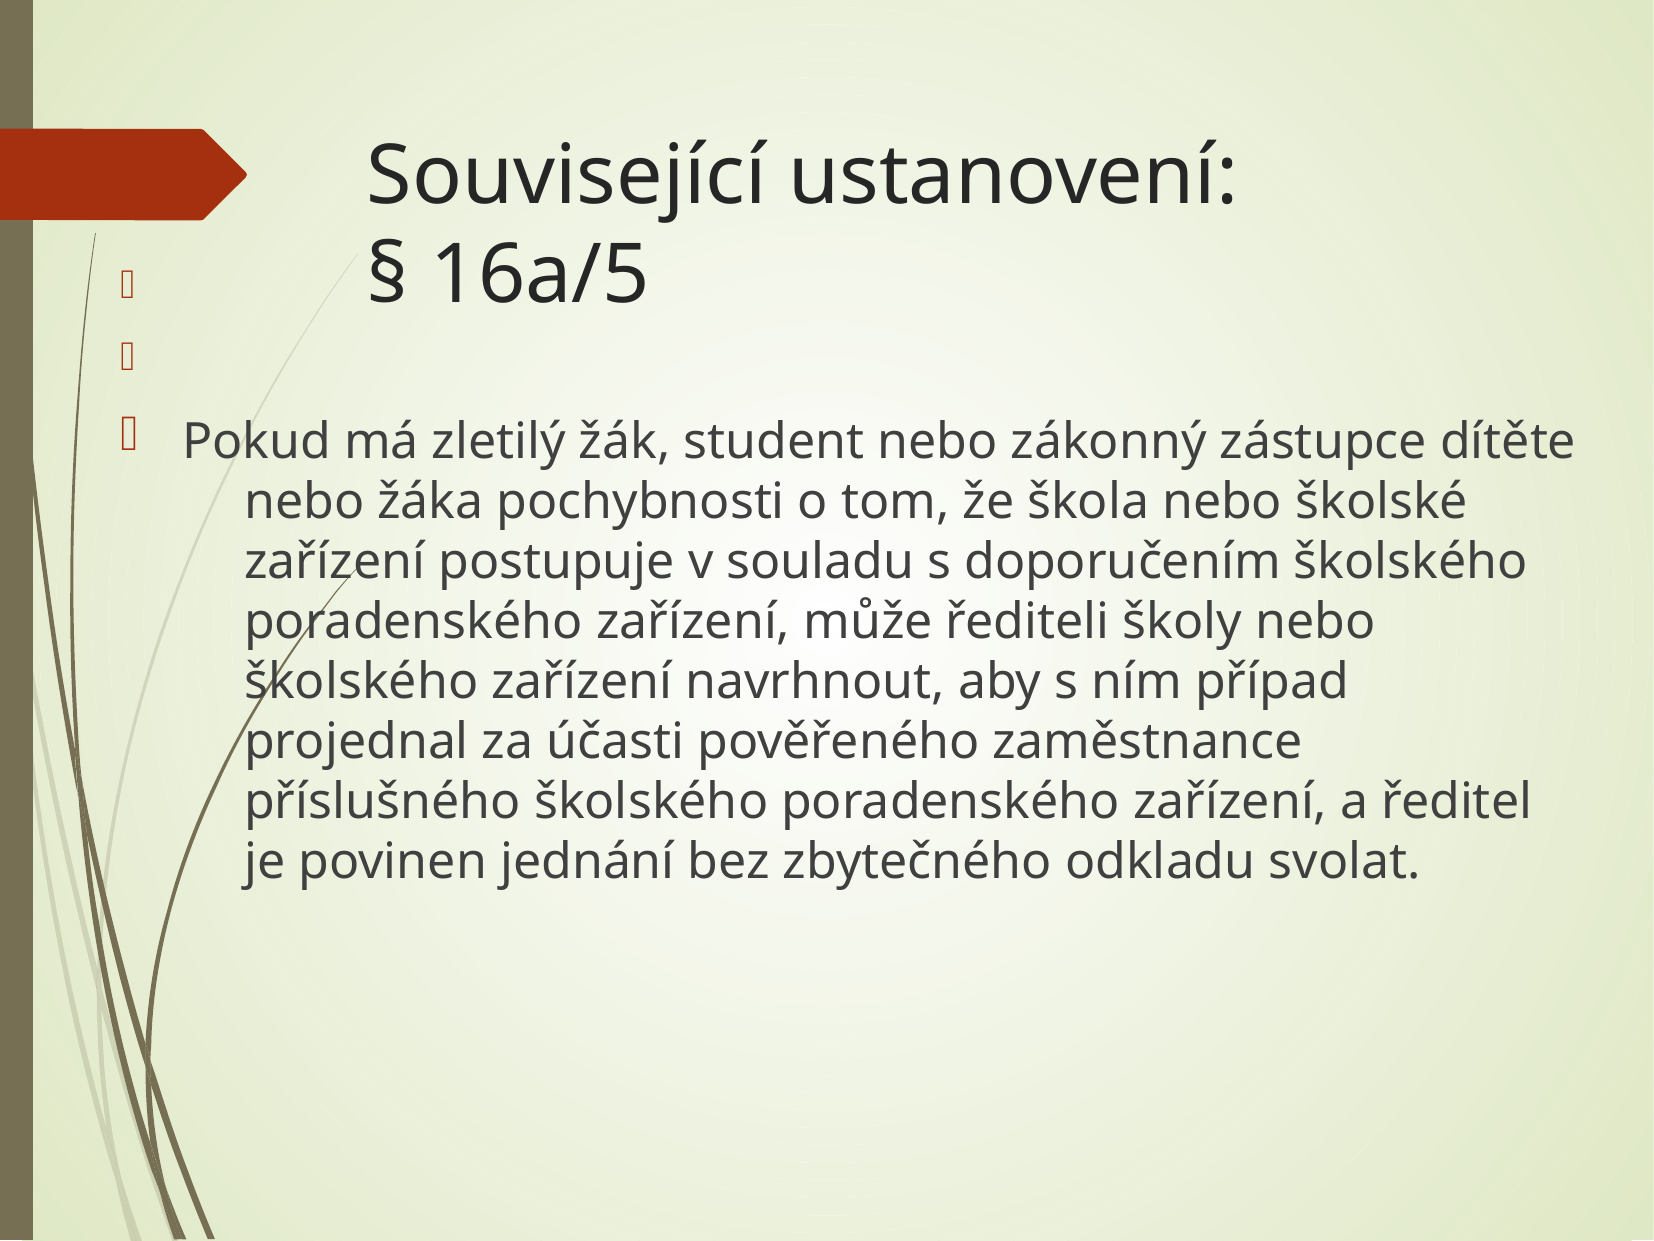

# Související ustanovení: § 16a/5
Pokud má zletilý žák, student nebo zákonný zástupce dítěte nebo žáka pochybnosti o tom, že škola nebo školské zařízení postupuje v souladu s doporučením školského poradenského zařízení, může řediteli školy nebo školského zařízení navrhnout, aby s ním případ projednal za účasti pověřeného zaměstnance příslušného školského poradenského zařízení, a ředitel je povinen jednání bez zbytečného odkladu svolat.